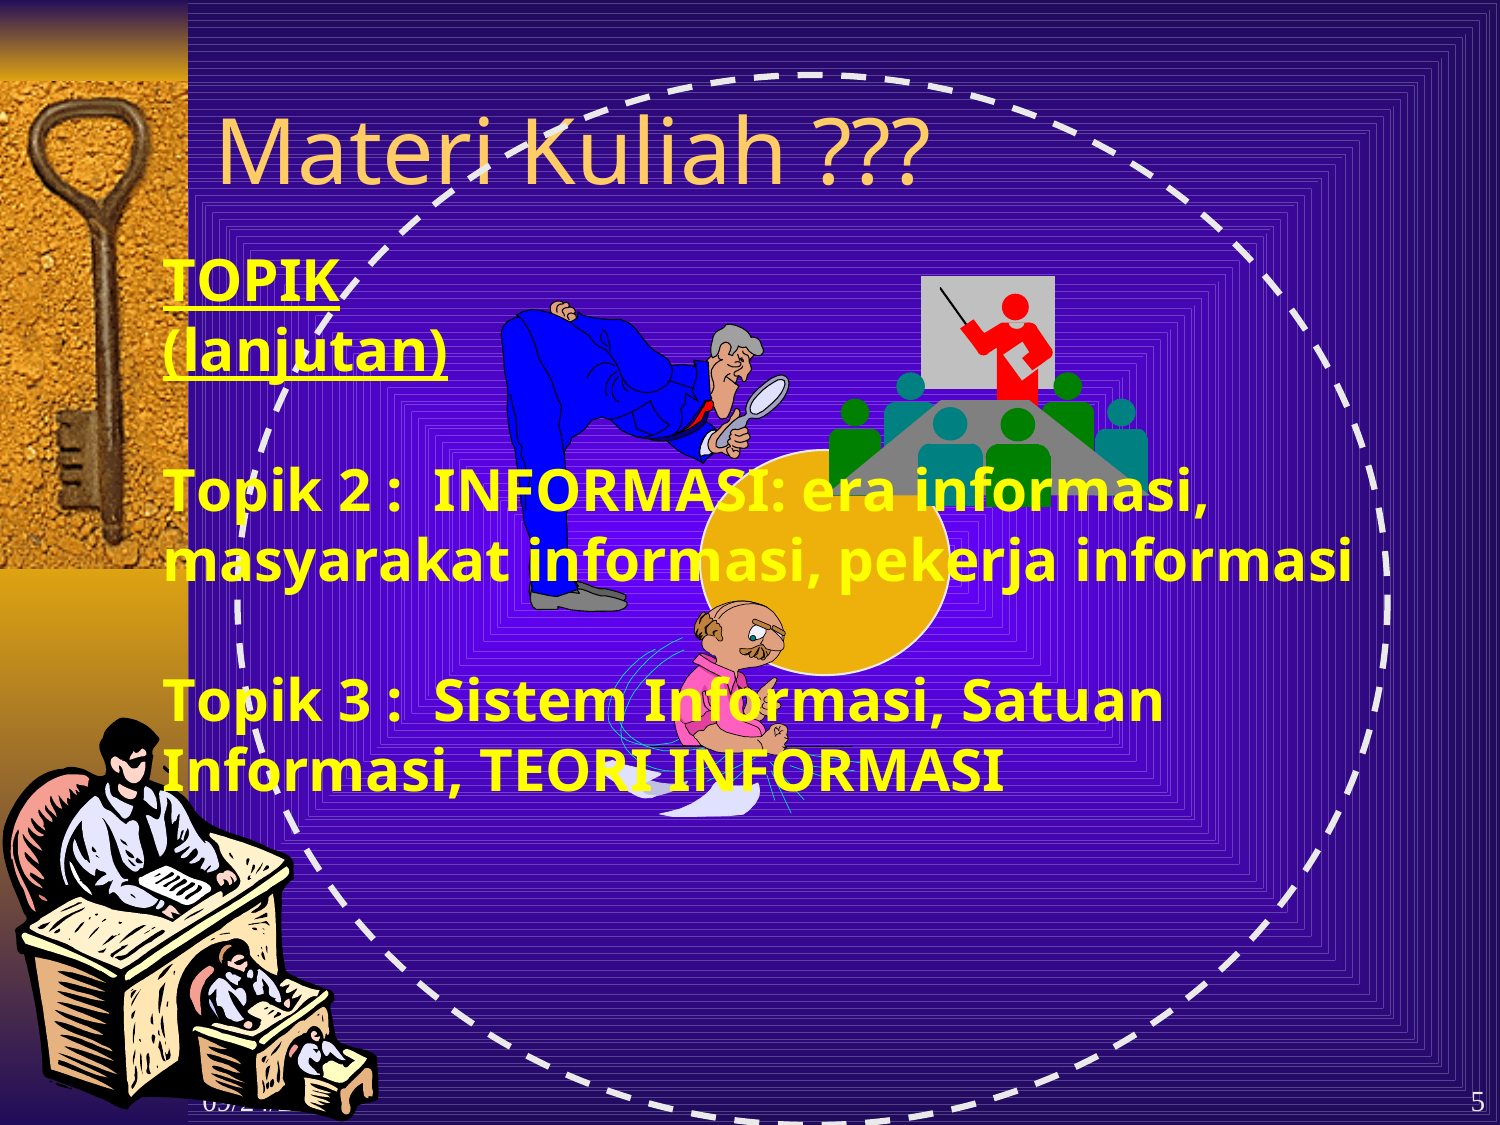

# Materi Kuliah ???
TOPIK
(lanjutan)
Topik 2 : INFORMASI: era informasi, masyarakat informasi, pekerja informasi
Topik 3 : Sistem Informasi, Satuan Informasi, TEORI INFORMASI
5